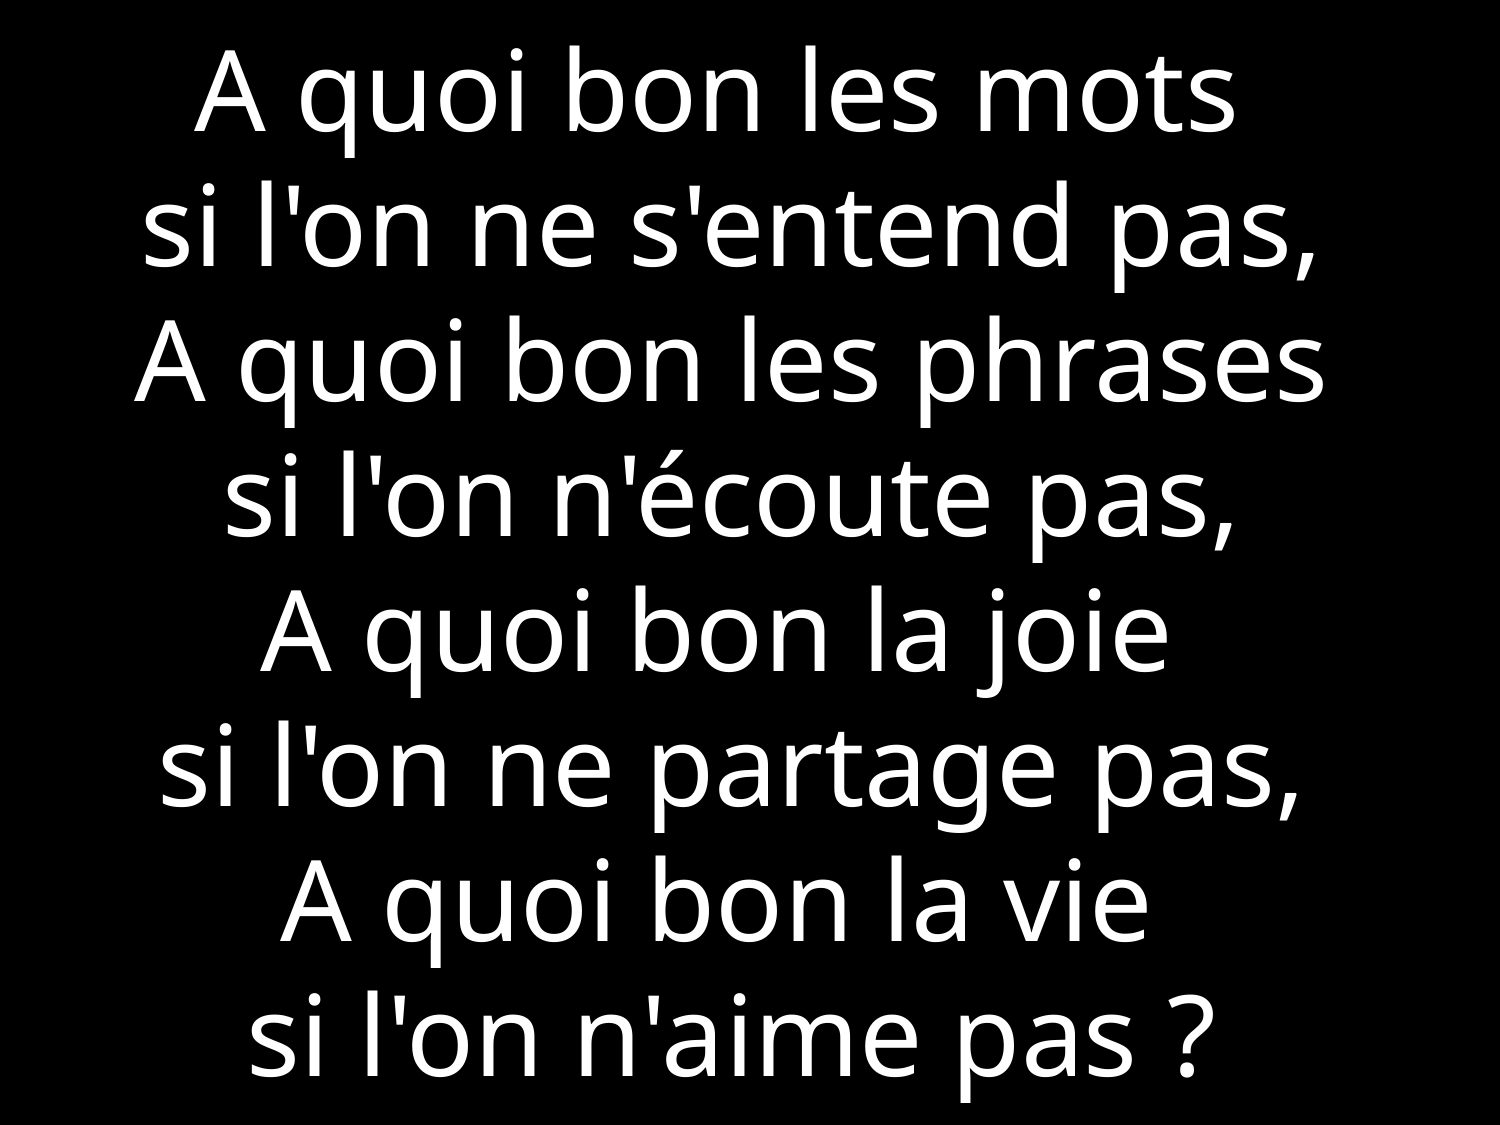

# A quoi bon les mots si l'on ne s'entend pas, A quoi bon les phrases si l'on n'écoute pas, A quoi bon la joie si l'on ne partage pas, A quoi bon la vie si l'on n'aime pas ?